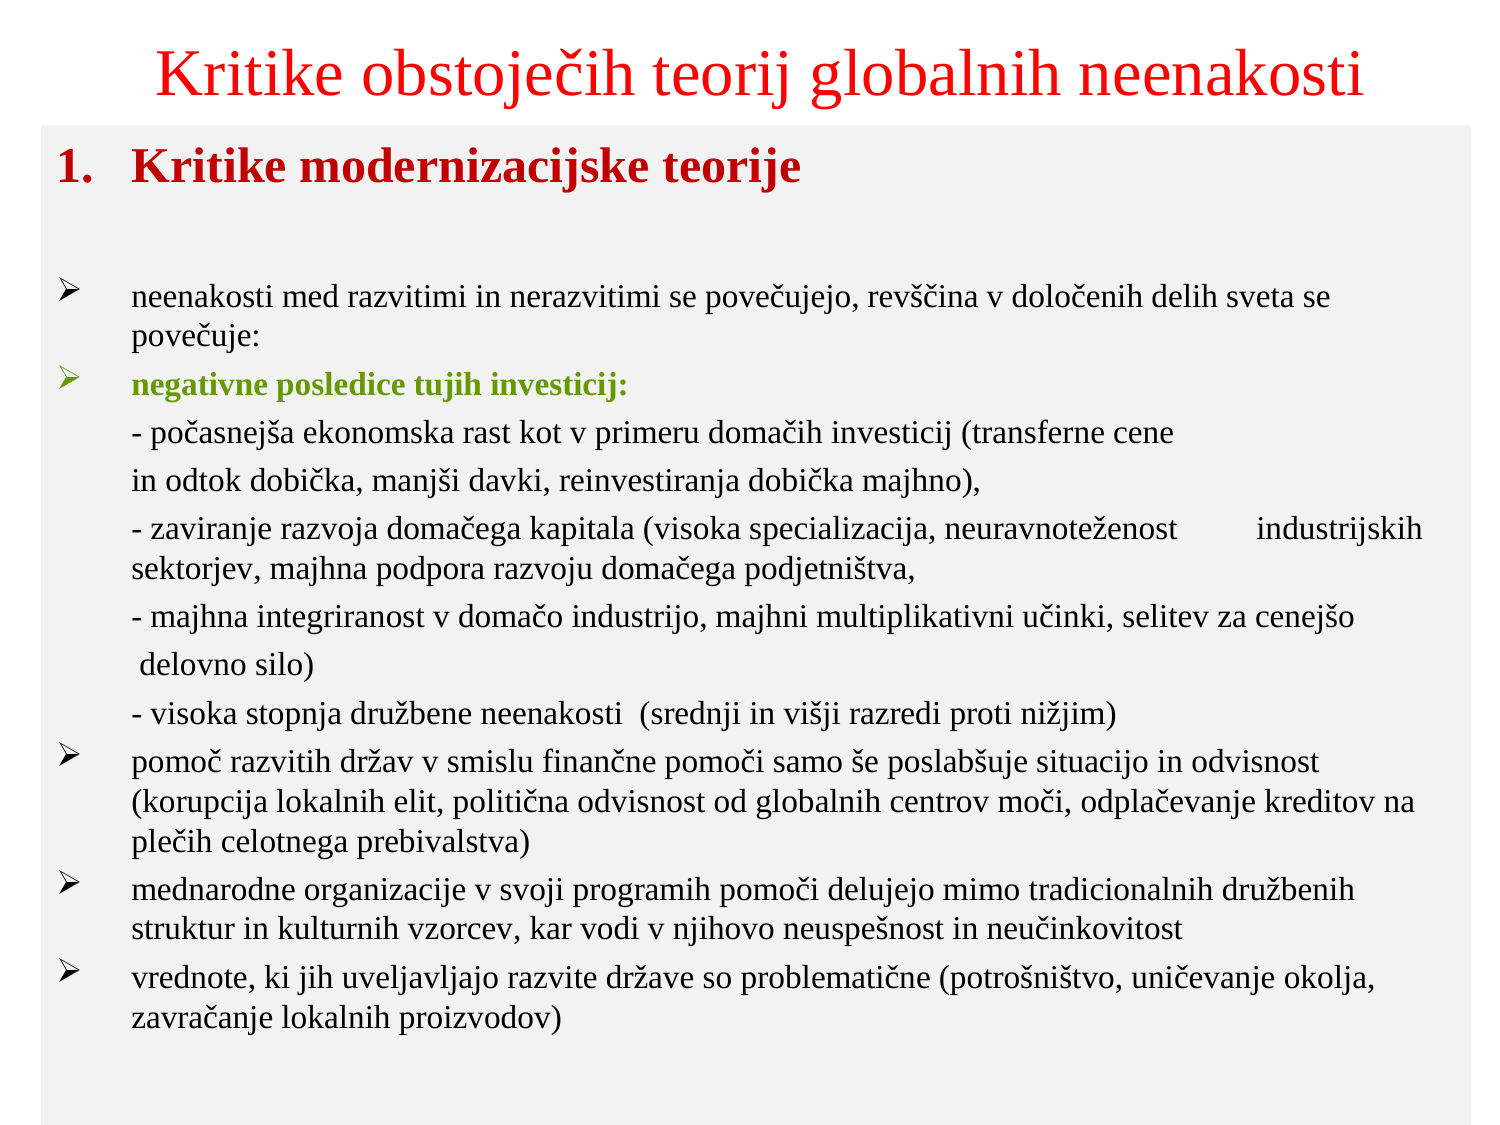

# Kritike obstoječih teorij globalnih neenakosti
Kritike modernizacijske teorije
neenakosti med razvitimi in nerazvitimi se povečujejo, revščina v določenih delih sveta se povečuje:
negativne posledice tujih investicij:
	- počasnejša ekonomska rast kot v primeru domačih investicij (transferne cene
	in odtok dobička, manjši davki, reinvestiranja dobička majhno),
	- zaviranje razvoja domačega kapitala (visoka specializacija, neuravnoteženost 	industrijskih sektorjev, majhna podpora razvoju domačega podjetništva,
	- majhna integriranost v domačo industrijo, majhni multiplikativni učinki, selitev za cenejšo
	 delovno silo)
	- visoka stopnja družbene neenakosti (srednji in višji razredi proti nižjim)
pomoč razvitih držav v smislu finančne pomoči samo še poslabšuje situacijo in odvisnost (korupcija lokalnih elit, politična odvisnost od globalnih centrov moči, odplačevanje kreditov na plečih celotnega prebivalstva)
mednarodne organizacije v svoji programih pomoči delujejo mimo tradicionalnih družbenih struktur in kulturnih vzorcev, kar vodi v njihovo neuspešnost in neučinkovitost
vrednote, ki jih uveljavljajo razvite države so problematične (potrošništvo, uničevanje okolja, zavračanje lokalnih proizvodov)